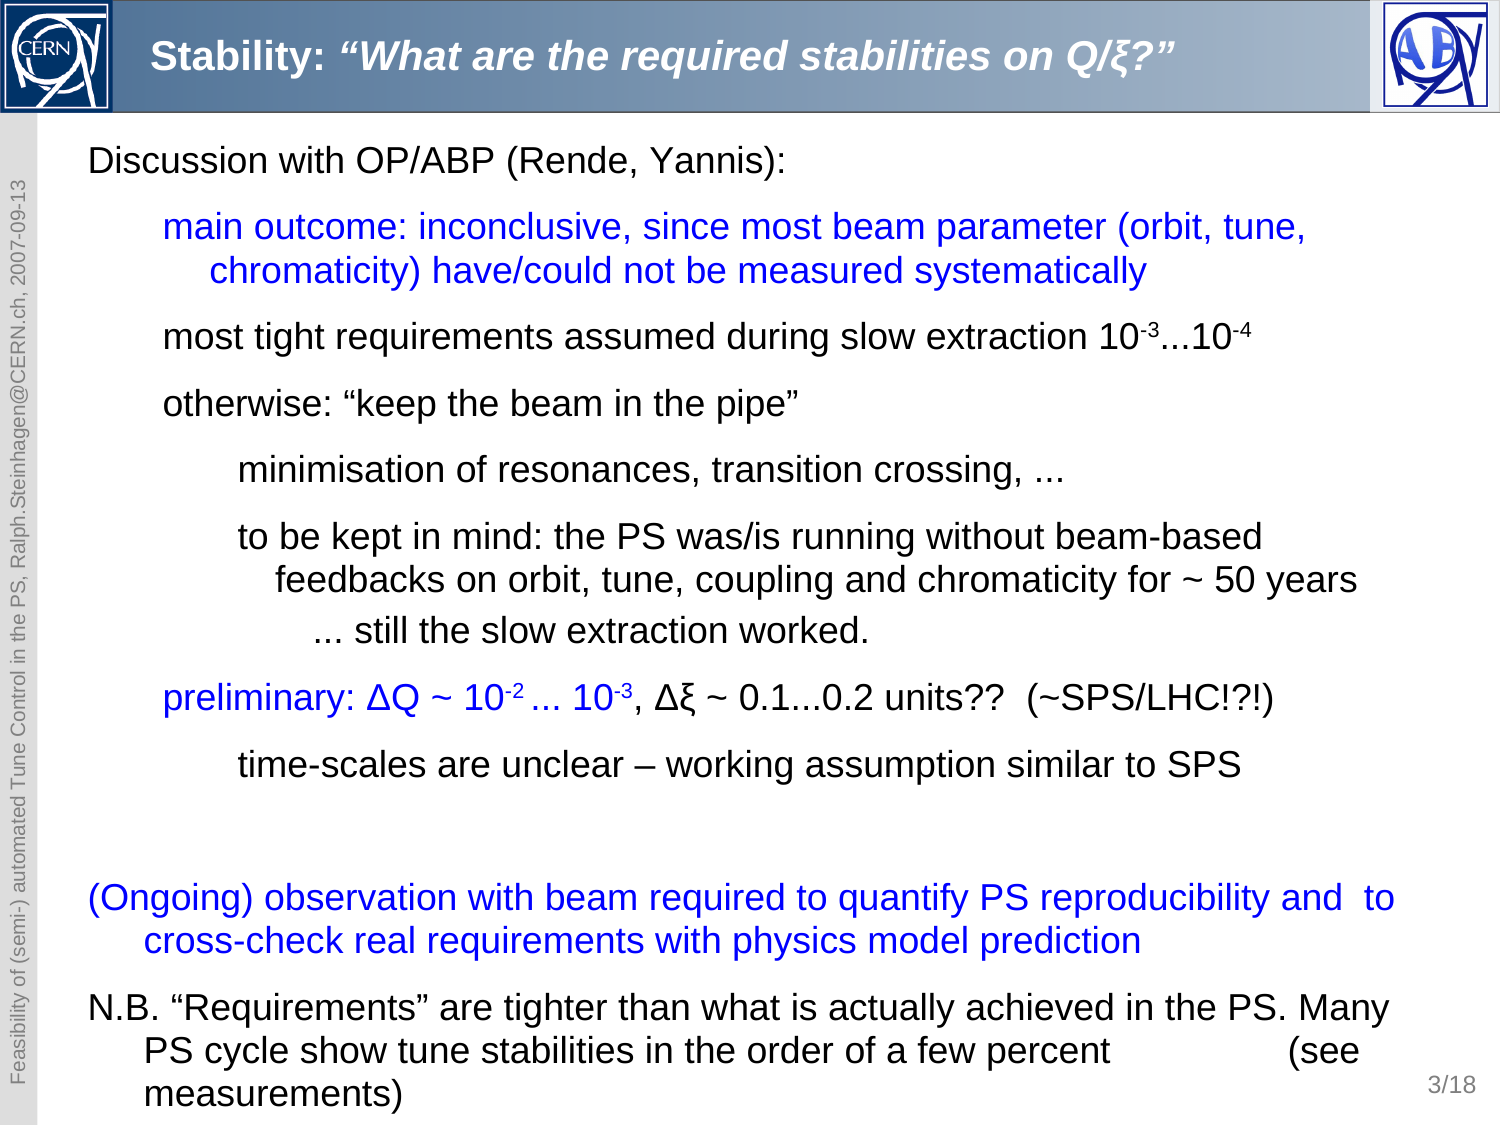

# Stability: “What are the required stabilities on Q/ξ?”
Discussion with OP/ABP (Rende, Yannis):
main outcome: inconclusive, since most beam parameter (orbit, tune, chromaticity) have/could not be measured systematically
most tight requirements assumed during slow extraction 10-3...10-4
otherwise: “keep the beam in the pipe”
minimisation of resonances, transition crossing, ...
to be kept in mind: the PS was/is running without beam-based feedbacks on orbit, tune, coupling and chromaticity for ~ 50 years
... still the slow extraction worked.
preliminary: ΔQ ~ 10-2 ... 10-3, Δξ ~ 0.1...0.2 units?? (~SPS/LHC!?!)
time-scales are unclear – working assumption similar to SPS
(Ongoing) observation with beam required to quantify PS reproducibility and to cross-check real requirements with physics model prediction
N.B. “Requirements” are tighter than what is actually achieved in the PS. Many PS cycle show tune stabilities in the order of a few percent 		(see measurements)